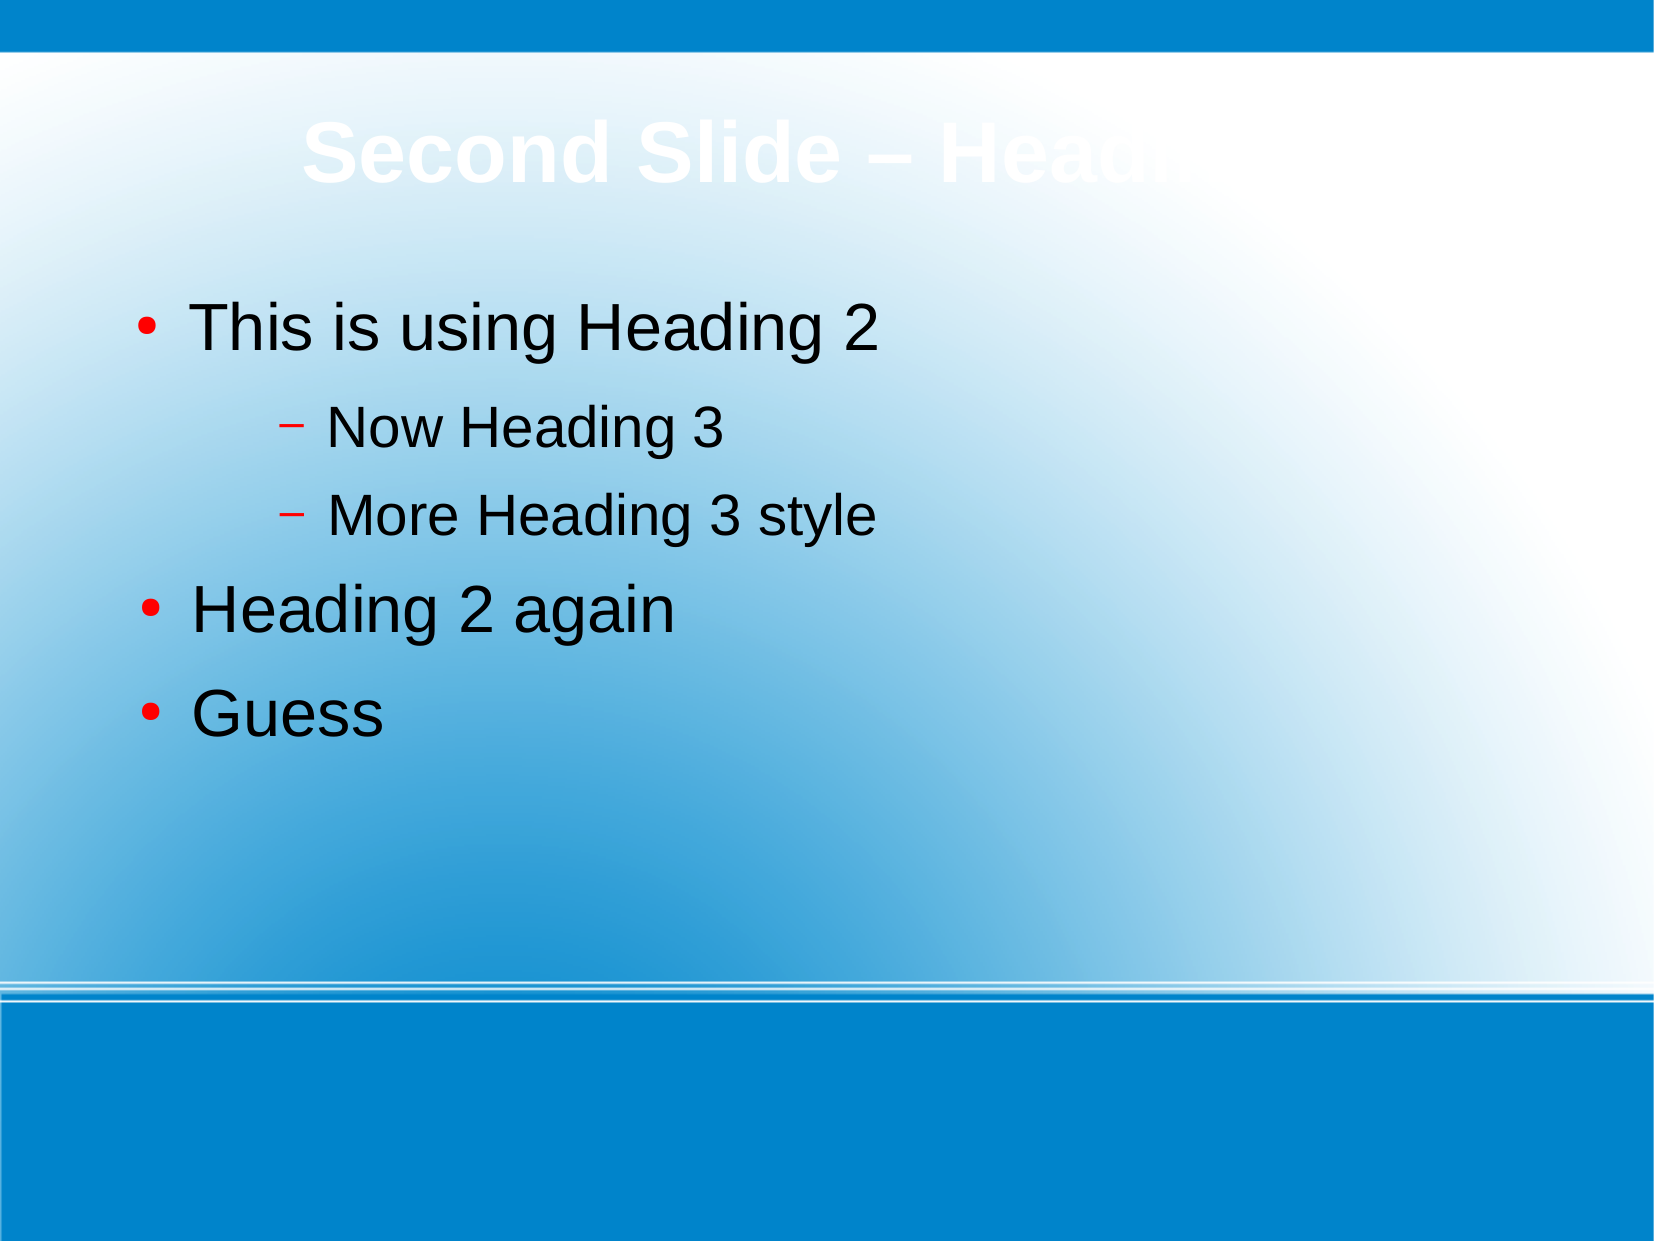

# Second Slide – Heading 1
This is using Heading 2
Now Heading 3
More Heading 3 style
Heading 2 again
Guess